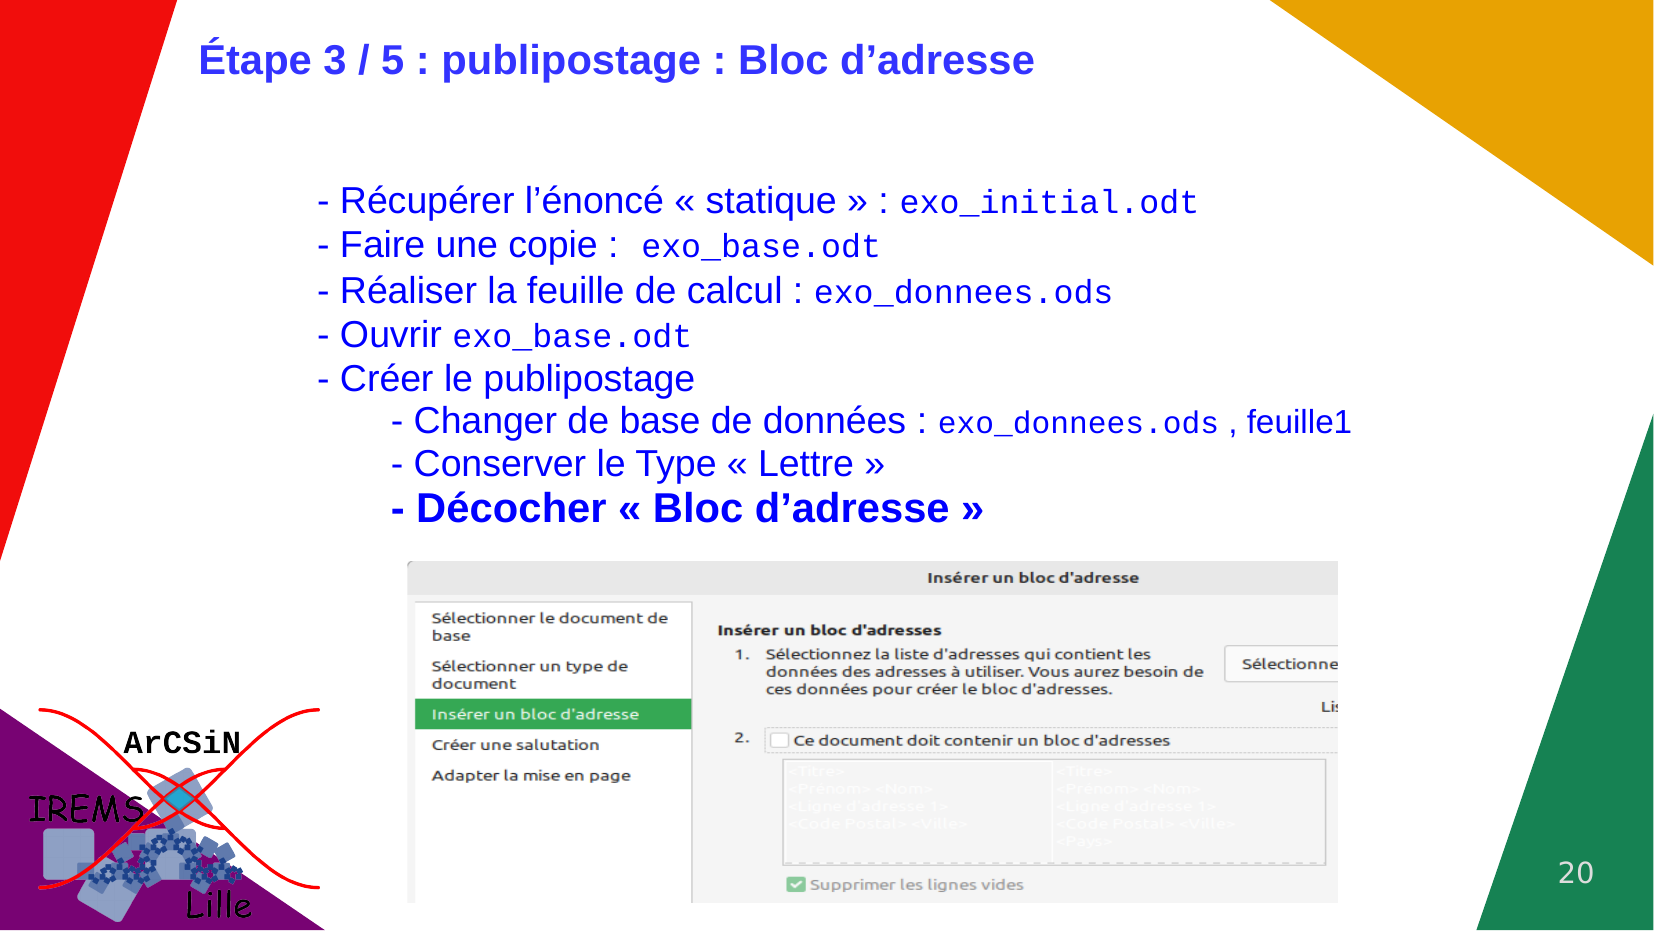

Étape 3 / 5 : publipostage : Bloc d’adresse
- Récupérer l’énoncé « statique » : exo_initial.odt
- Faire une copie : exo_base.odt
- Réaliser la feuille de calcul : exo_donnees.ods
- Ouvrir exo_base.odt
- Créer le publipostage
	- Changer de base de données : exo_donnees.ods , feuille1
	- Conserver le Type « Lettre »
	- Décocher « Bloc d’adresse »
20